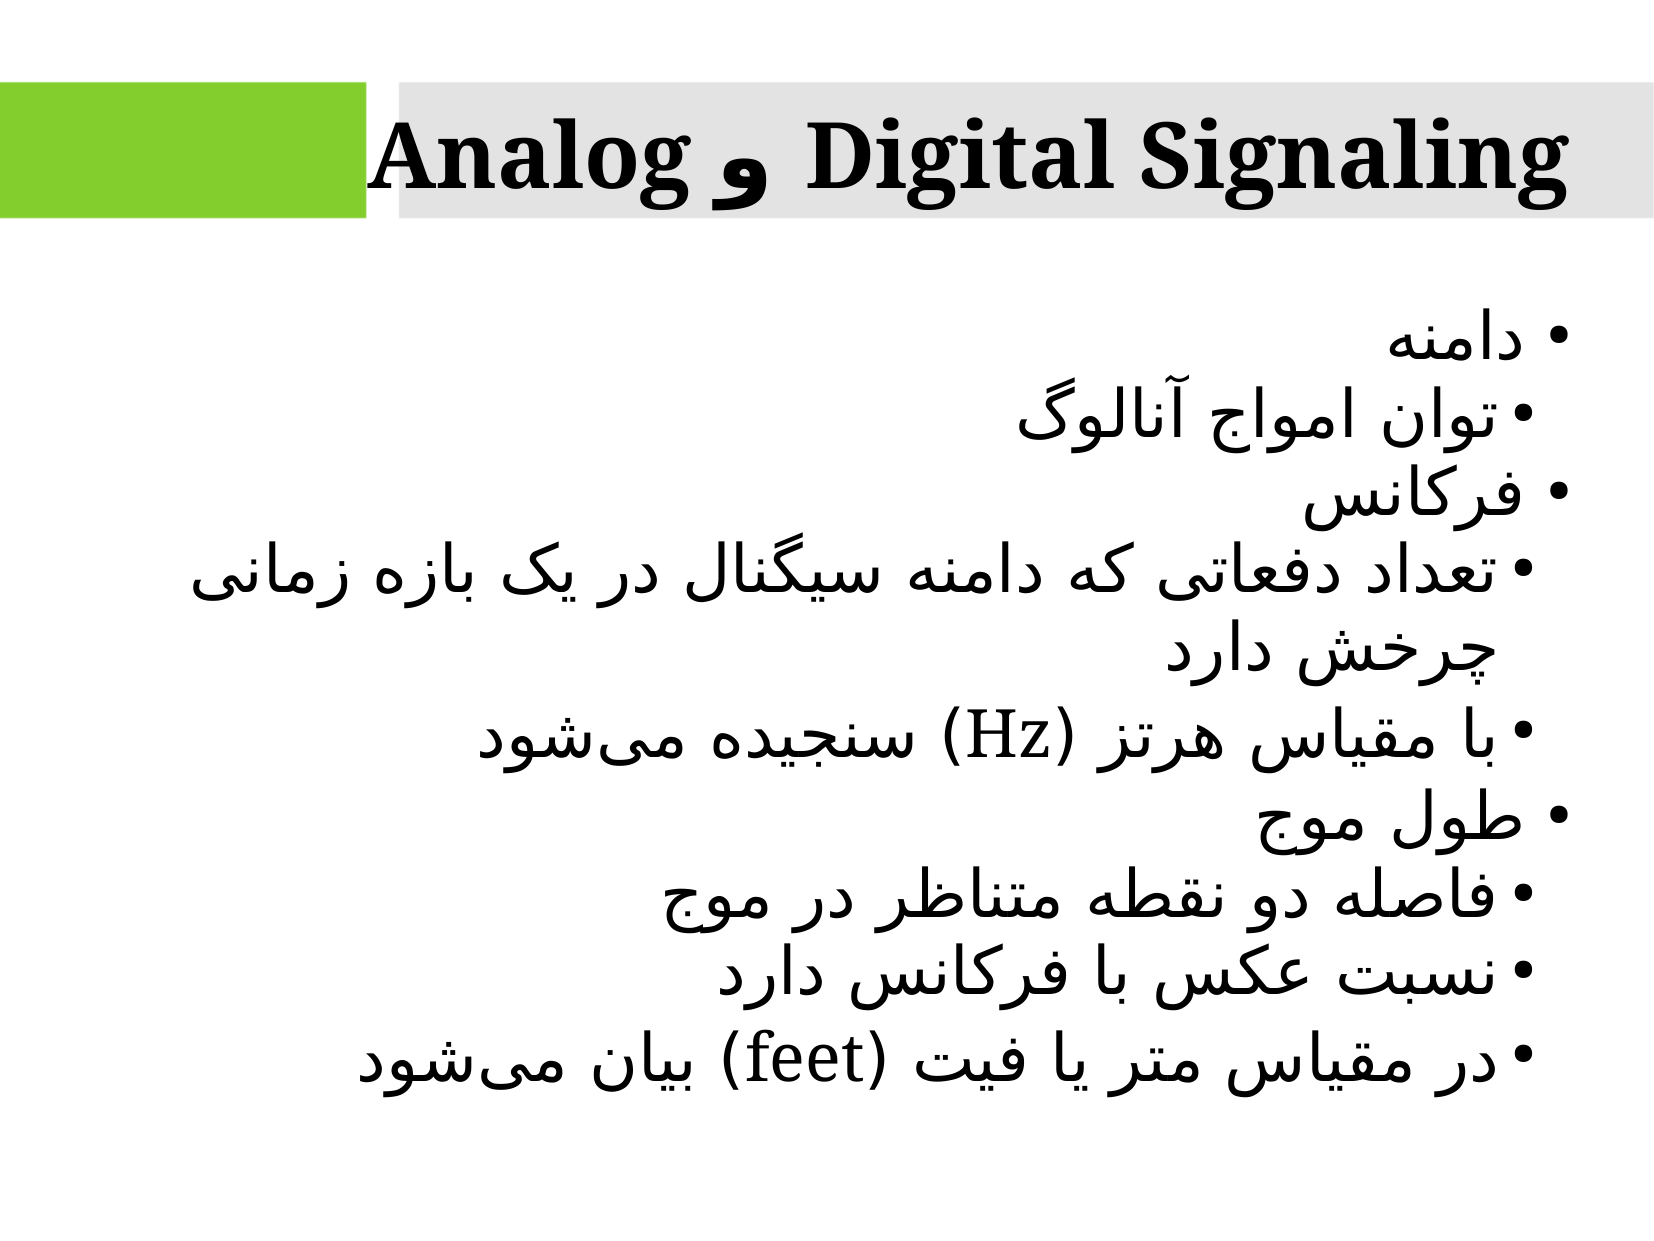

# Analog و Digital Signaling
 دامنه
توان امواج آنالوگ
 فرکانس
تعداد دفعاتی که دامنه سیگنال در یک بازه زمانی چرخش دارد
با مقیاس هرتز (Hz) سنجیده می‌شود
 طول موج
فاصله دو نقطه متناظر در موج
نسبت عکس با فرکانس دارد
در مقیاس متر یا فیت (feet) بیان می‌شود